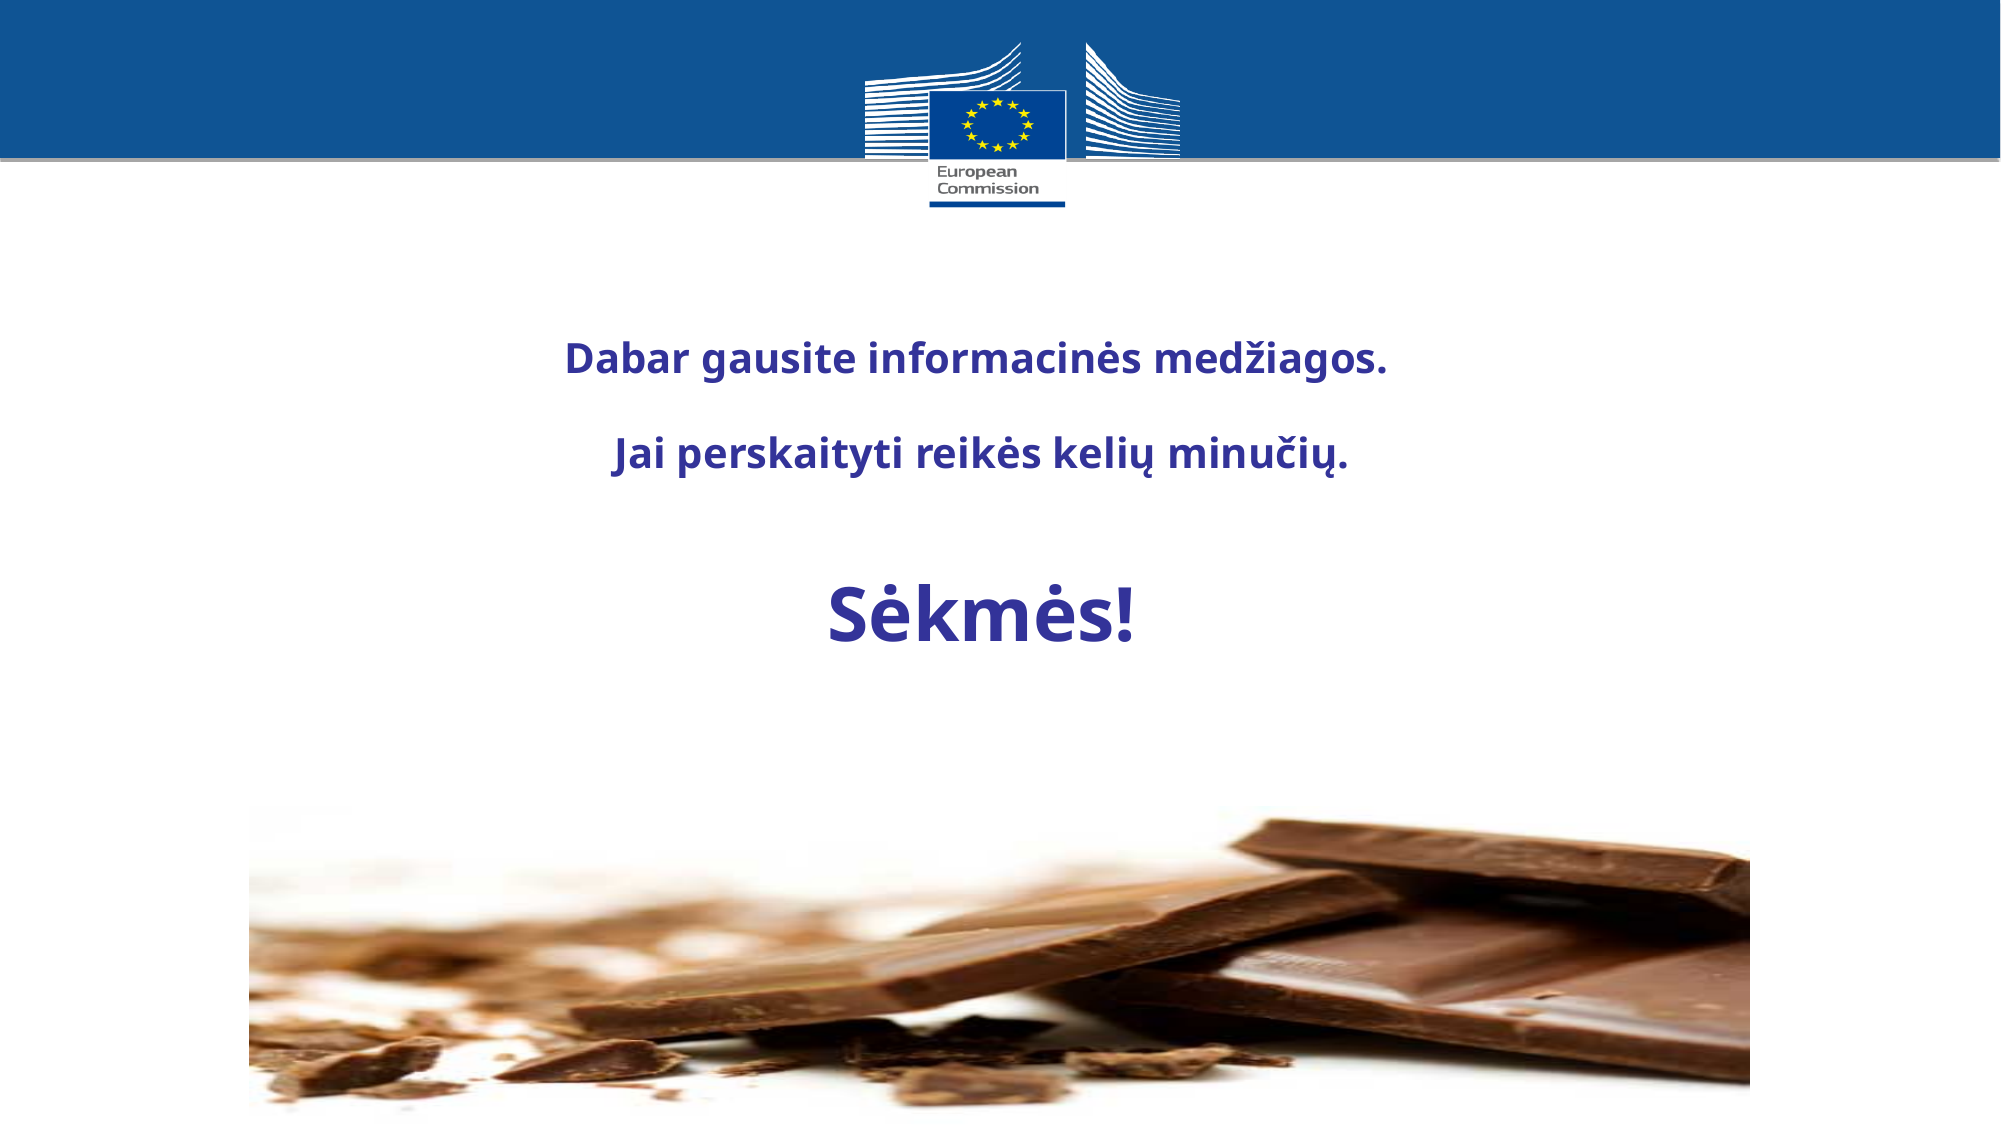

Dabar gausite informacinės medžiagos.
Jai perskaityti reikės kelių minučių.
Sėkmės!